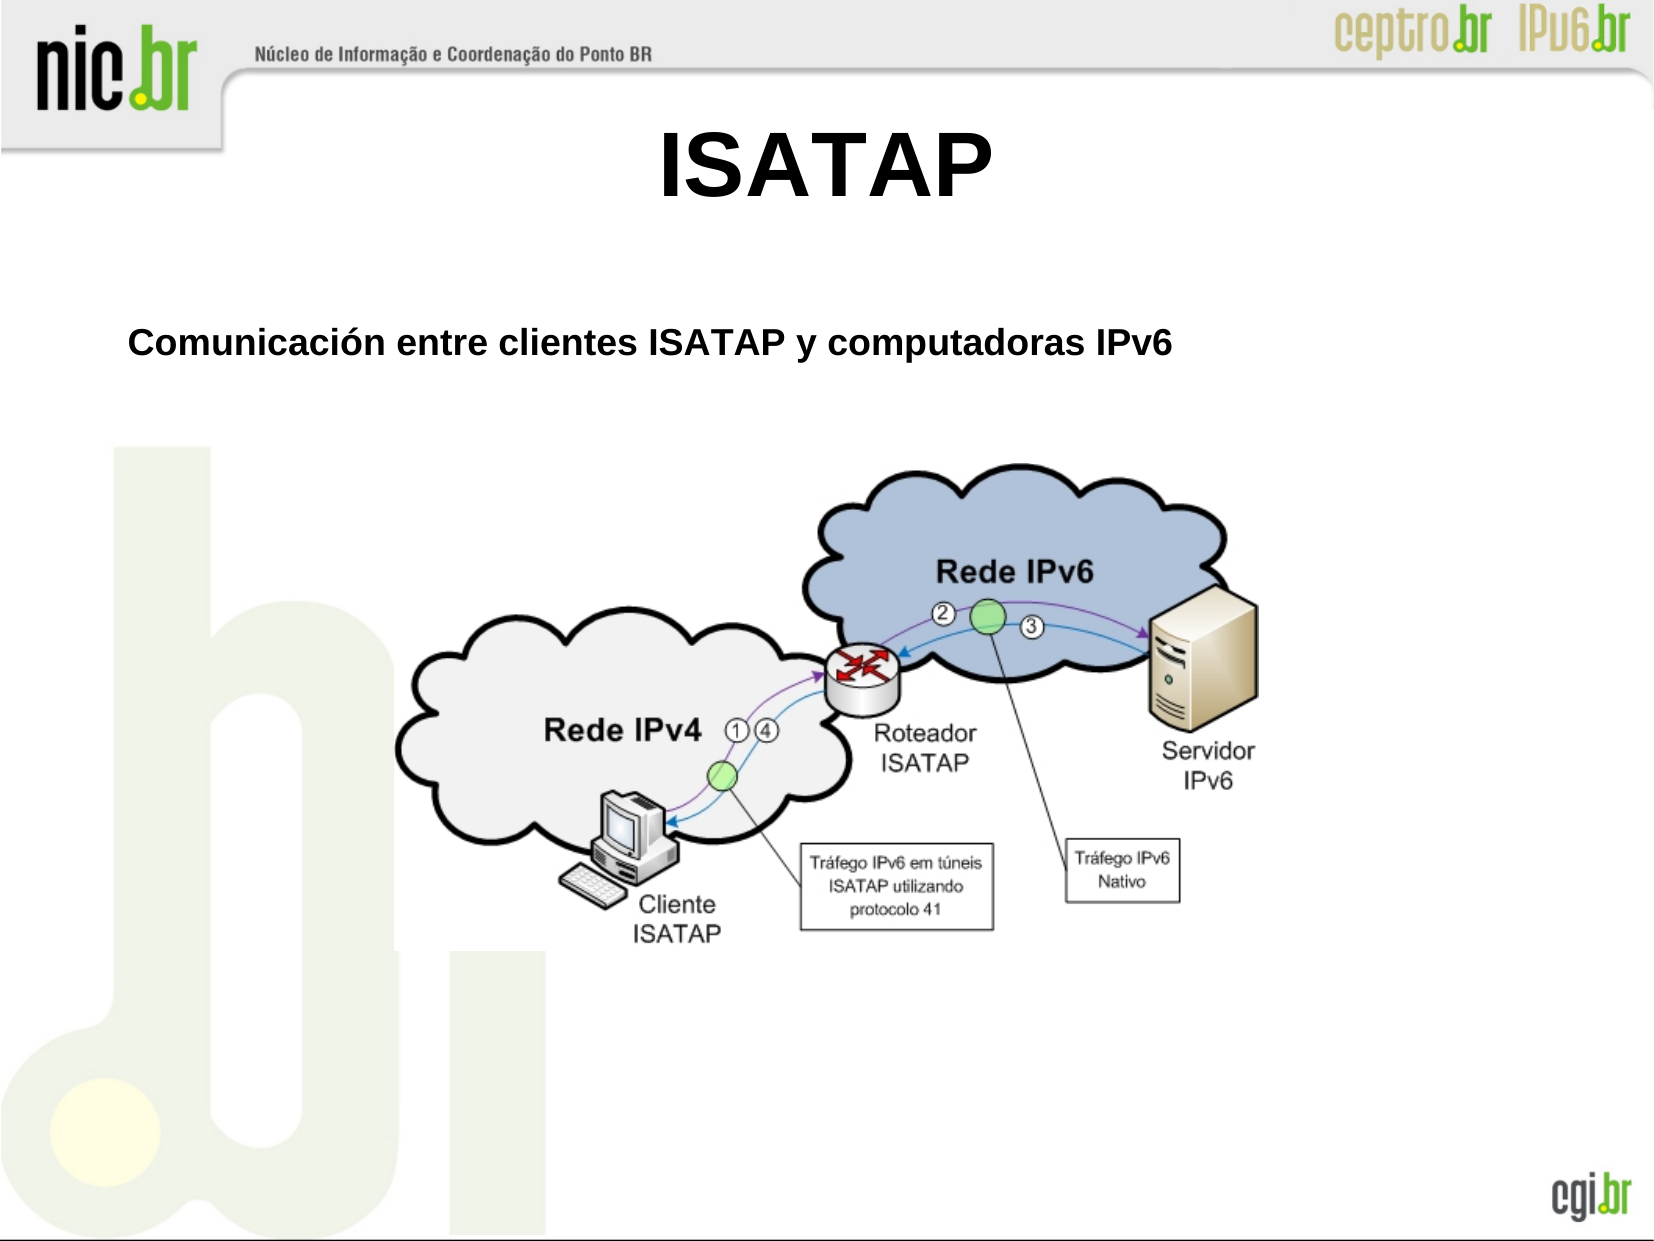

ISATAP
Comunicación entre clientes ISATAP y computadoras IPv6